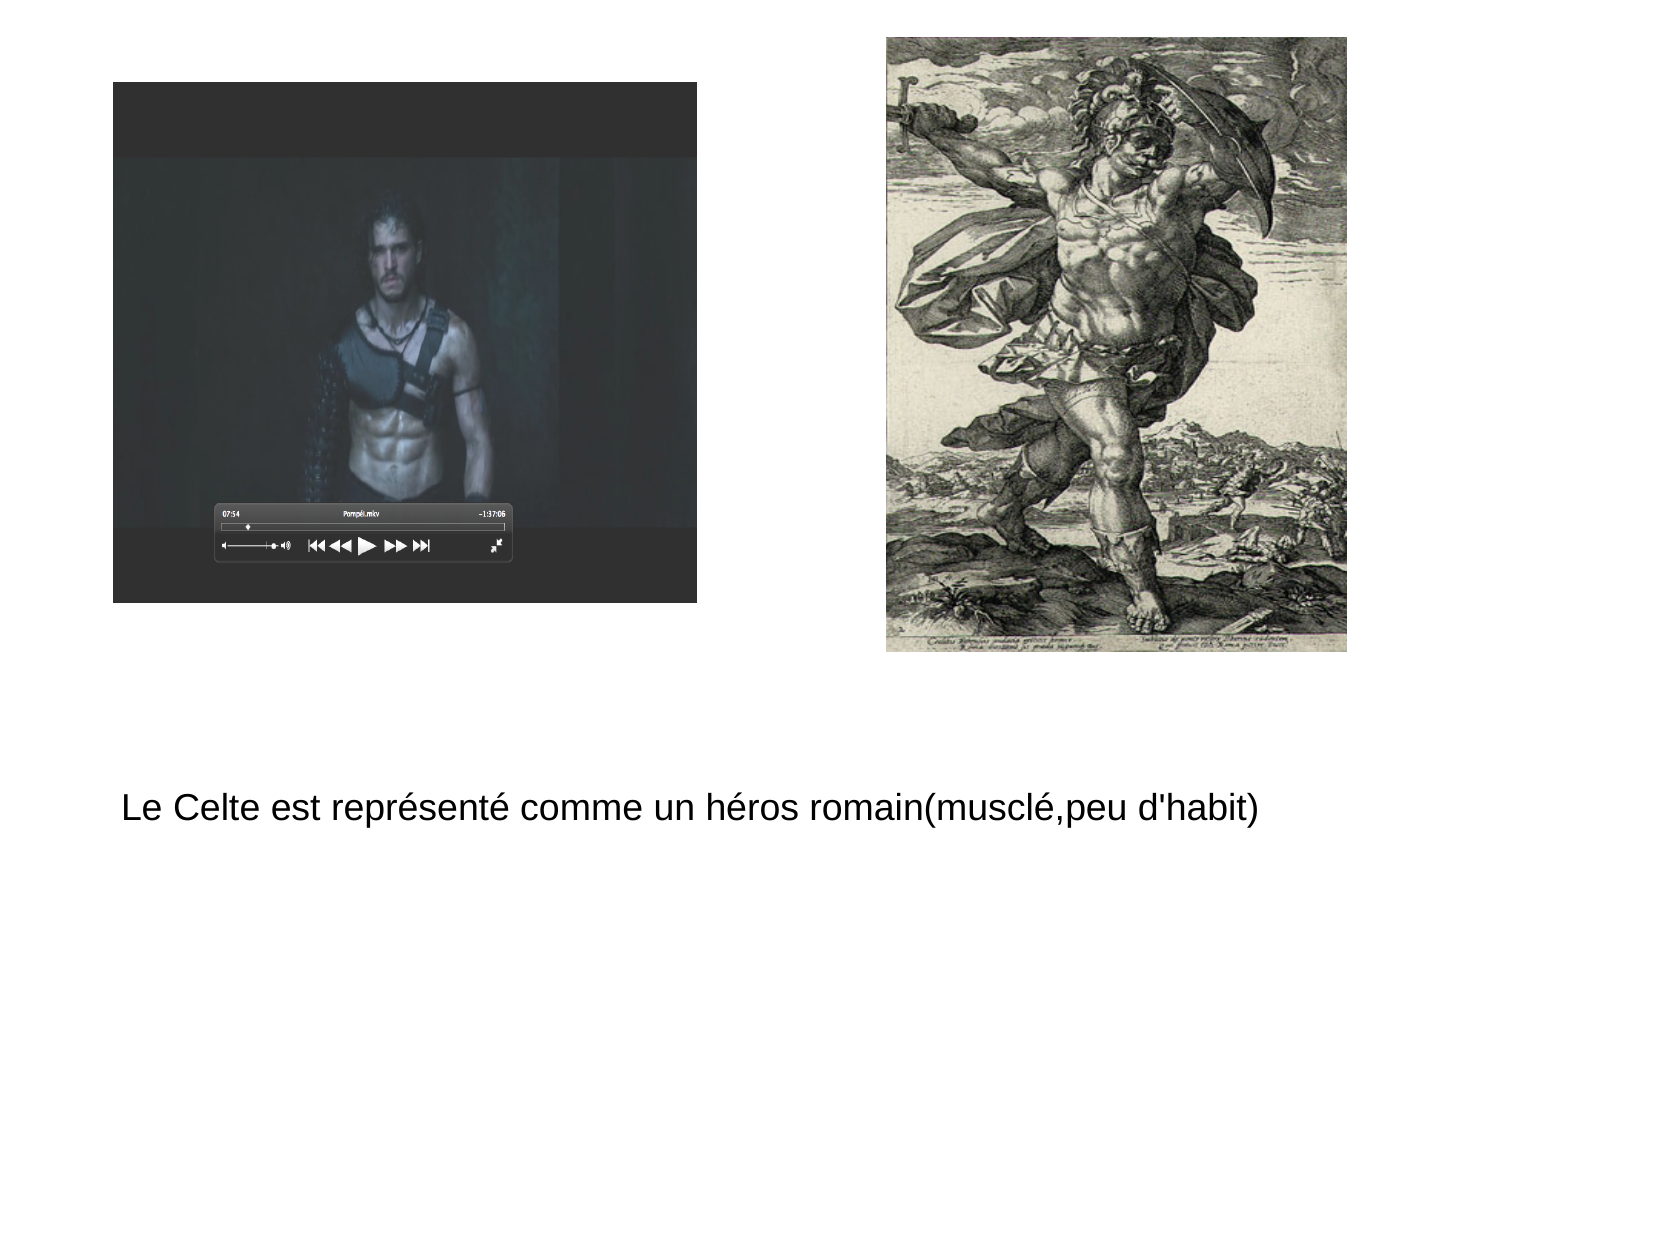

Le Celte est représenté comme un héros romain(musclé,peu d'habit)